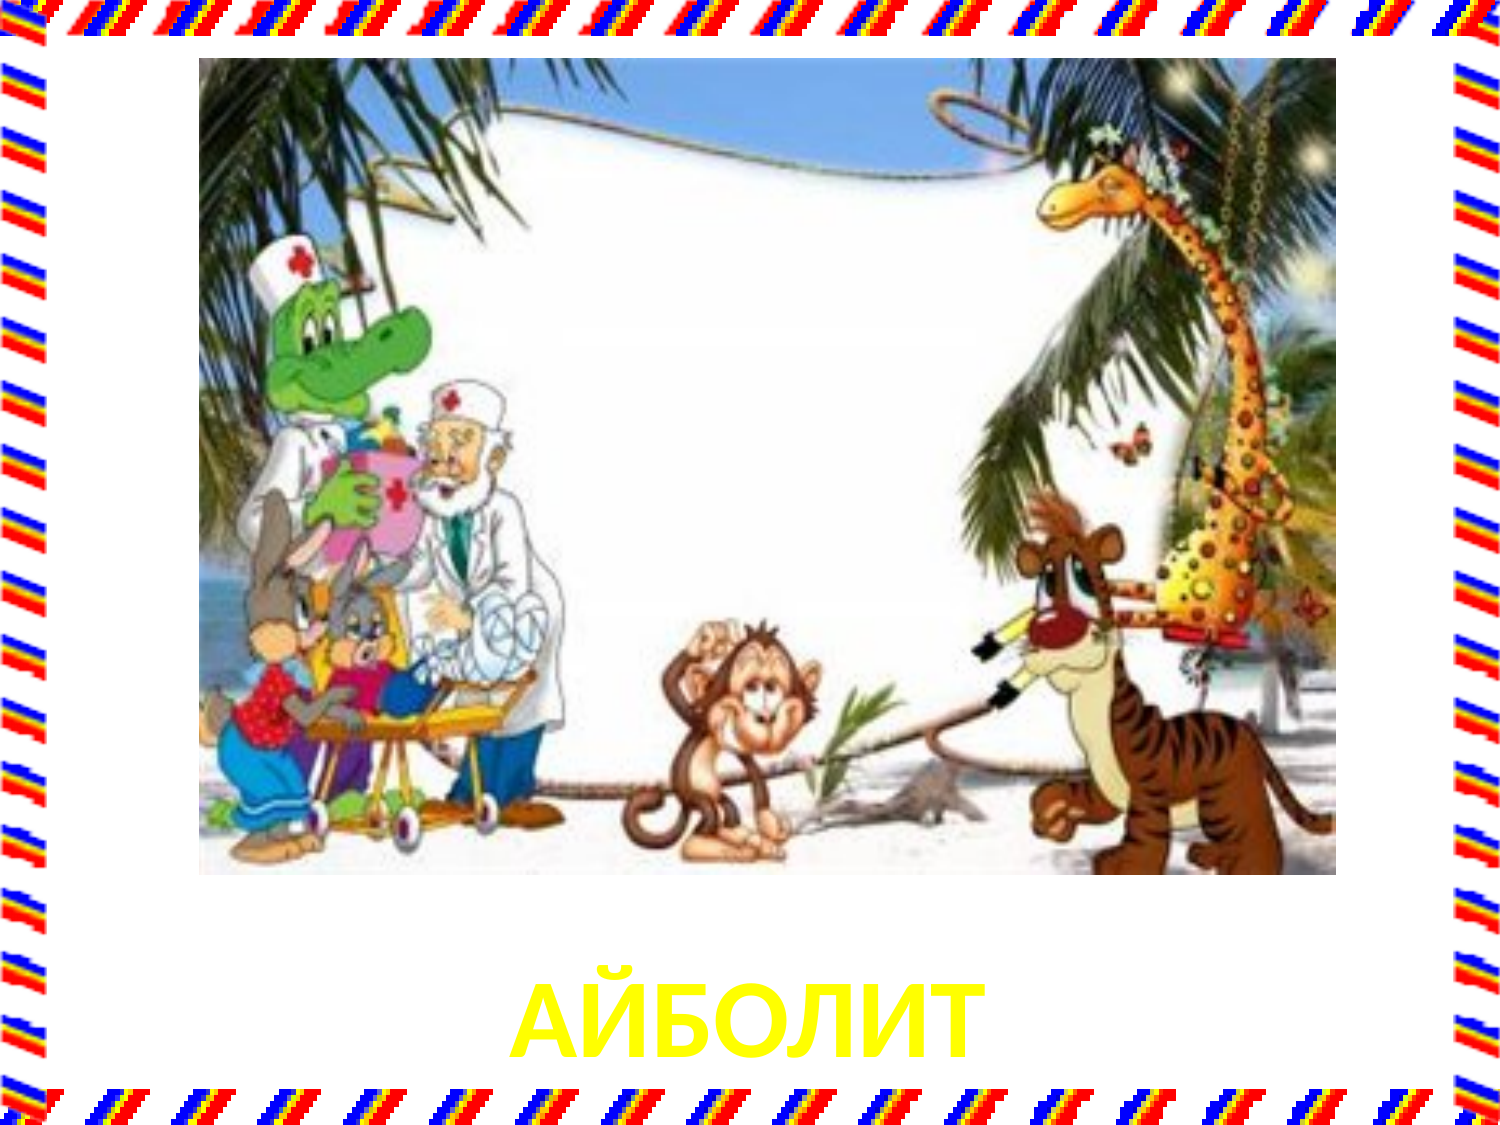

Всех на свете он добрей,
Лечит он больных зверей.
Он известен, знаменит.
Добрый доктор …
АЙБОЛИТ